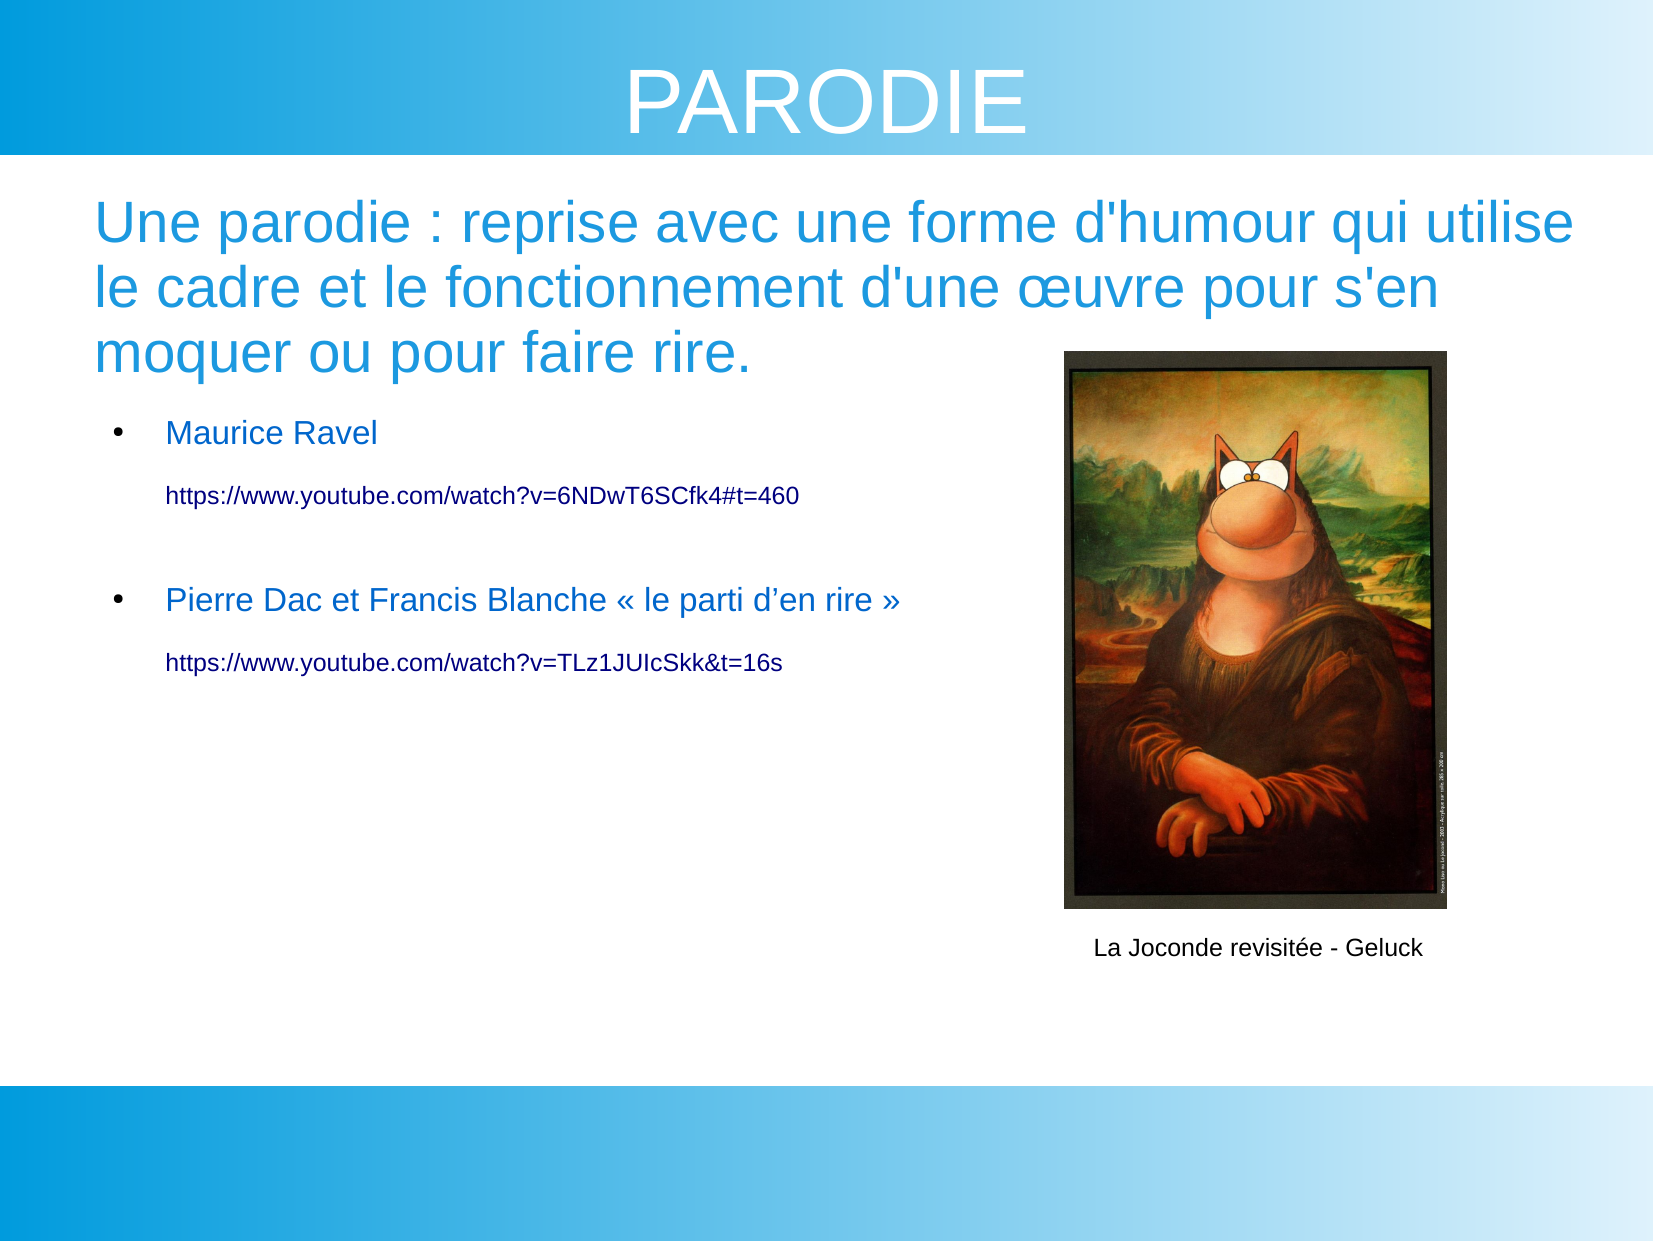

# PARODIE
Une parodie : reprise avec une forme d'humour qui utilise le cadre et le fonctionnement d'une œuvre pour s'en moquer ou pour faire rire.
Maurice Ravel
https://www.youtube.com/watch?v=6NDwT6SCfk4#t=460
Pierre Dac et Francis Blanche « le parti d’en rire »
https://www.youtube.com/watch?v=TLz1JUIcSkk&t=16s
La Joconde revisitée - Geluck